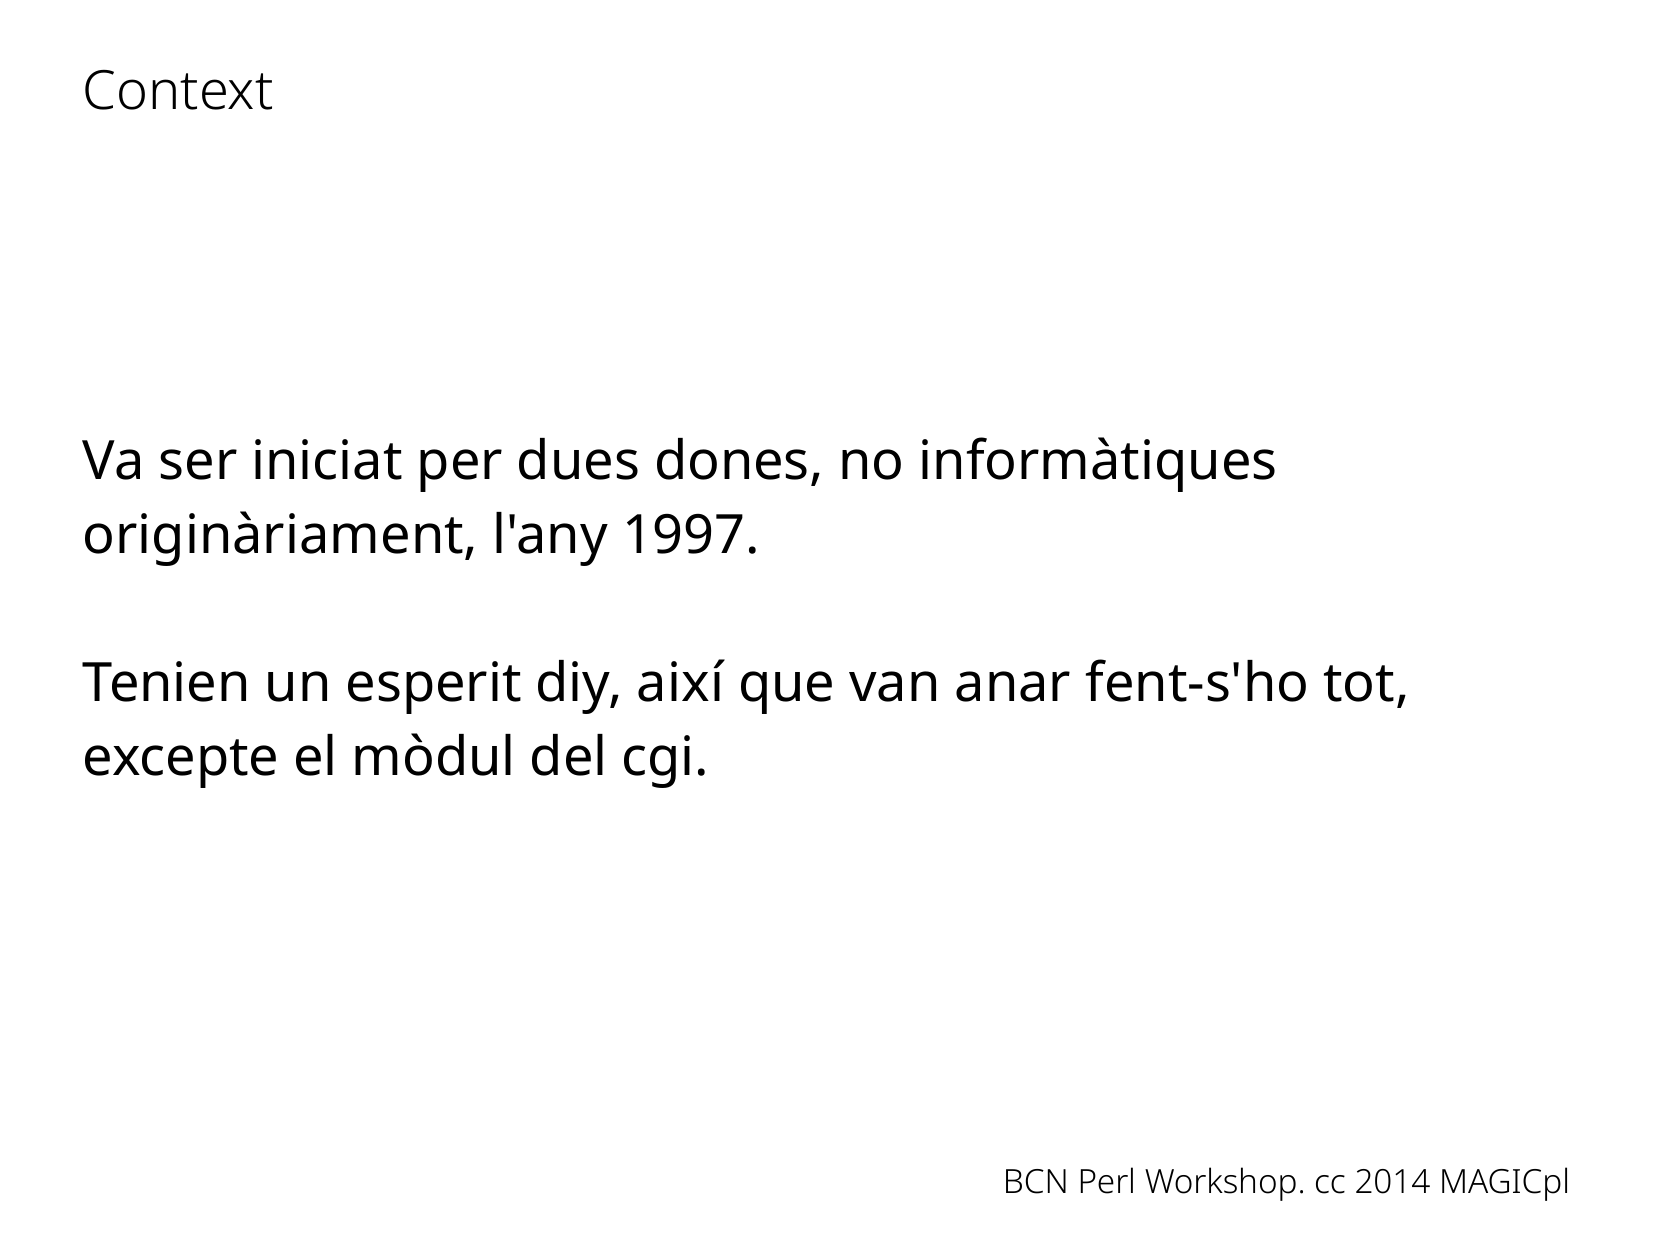

Context
Va ser iniciat per dues dones, no informàtiques originàriament, l'any 1997.
Tenien un esperit diy, així que van anar fent-s'ho tot, excepte el mòdul del cgi.
# BCN Perl Workshop. cc 2014 MAGICpl